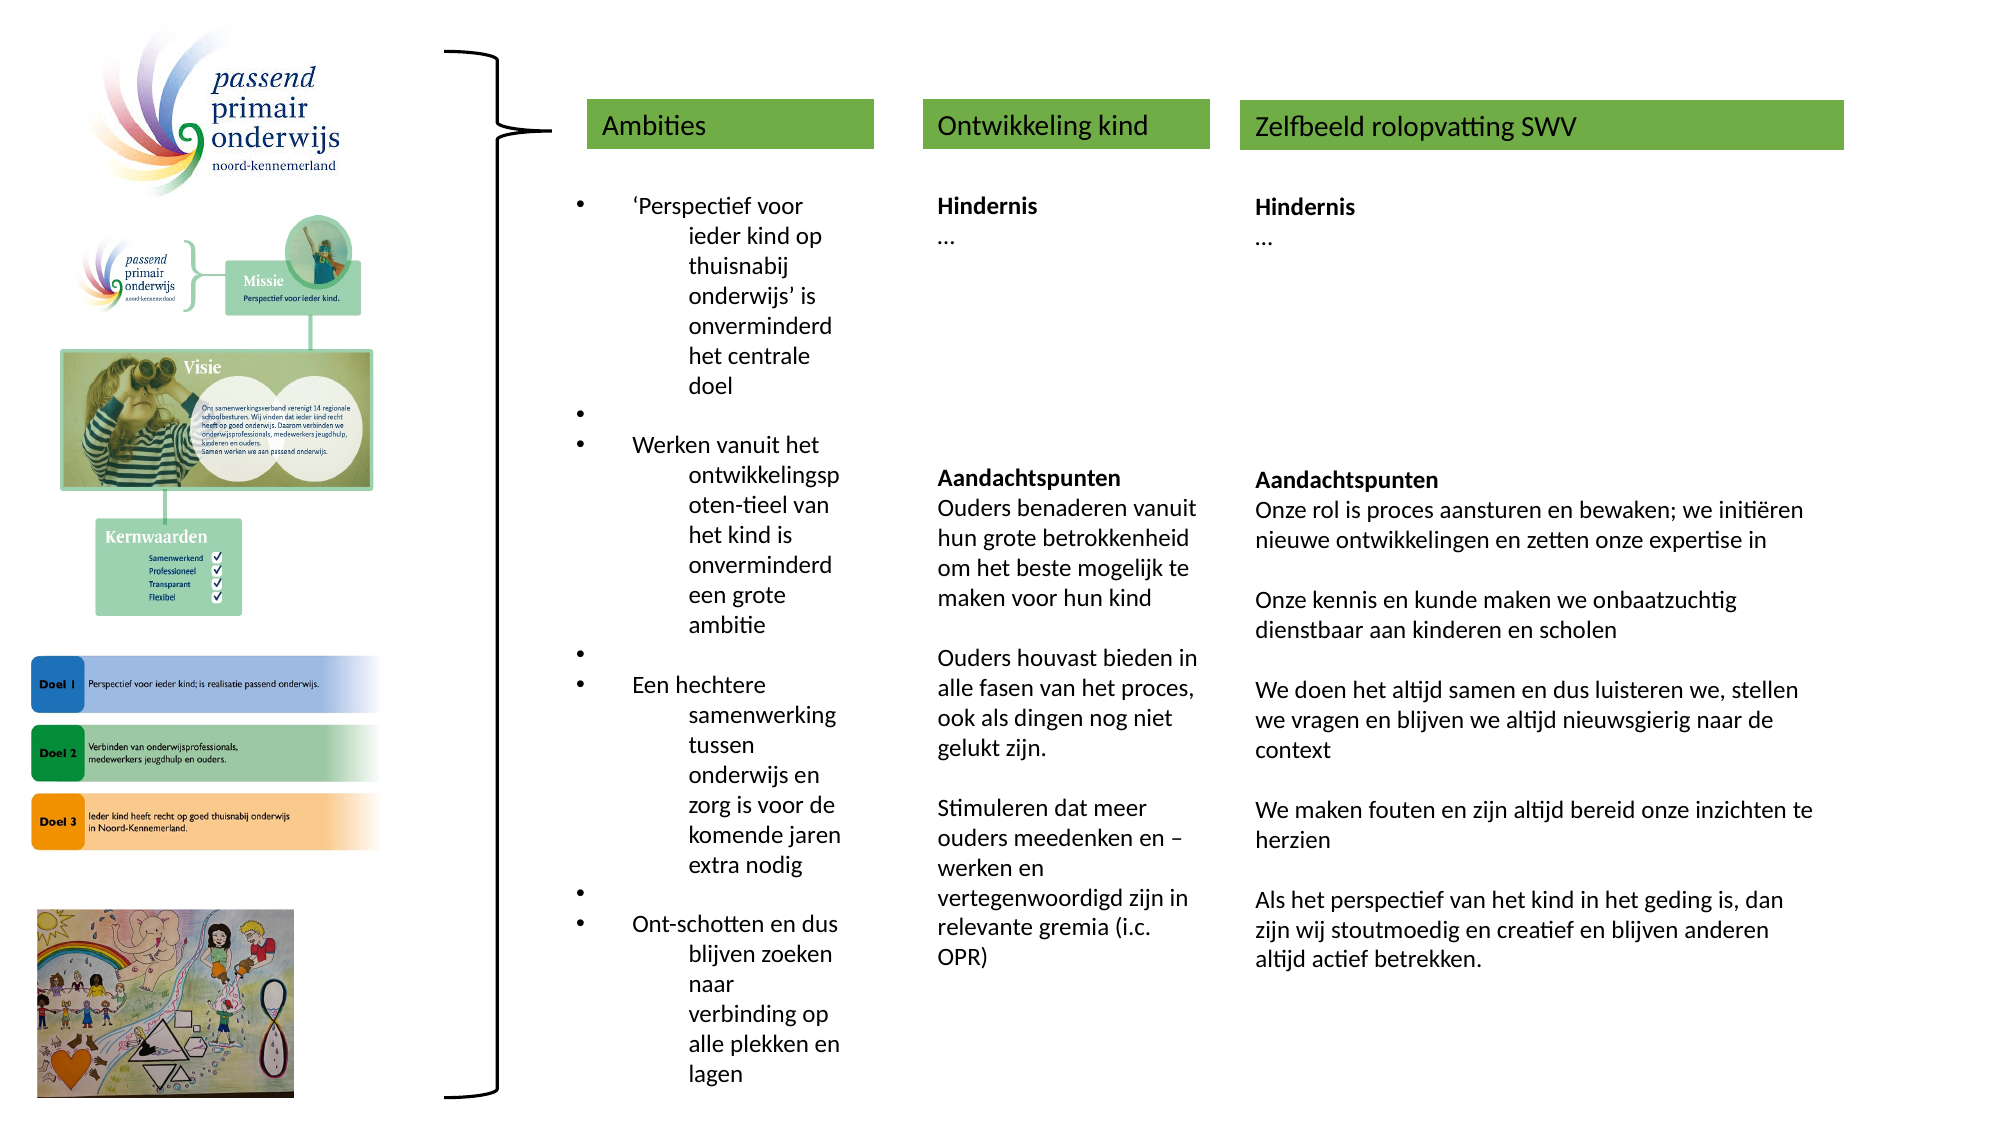

Ambities
Ontwikkeling kind
Zelfbeeld rolopvatting SWV
‘Perspectief voor ieder kind op thuisnabij onderwijs’ is onverminderd het centrale doel
Werken vanuit het ontwikkelingspoten-tieel van het kind is onverminderd een grote ambitie
Een hechtere samenwerking tussen onderwijs en zorg is voor de komende jaren extra nodig
Ont-schotten en dus blijven zoeken naar verbinding op alle plekken en lagen
Hindernis
…
Hindernis
…
April/juni
Aandachtspunten
Ouders benaderen vanuit hun grote betrokkenheid om het beste mogelijk te maken voor hun kind
Ouders houvast bieden in alle fasen van het proces, ook als dingen nog niet gelukt zijn.
Stimuleren dat meer ouders meedenken en –werken en vertegenwoordigd zijn in relevante gremia (i.c. OPR)
Aandachtspunten
Onze rol is proces aansturen en bewaken; we initiëren nieuwe ontwikkelingen en zetten onze expertise in
Onze kennis en kunde maken we onbaatzuchtig dienstbaar aan kinderen en scholen
We doen het altijd samen en dus luisteren we, stellen we vragen en blijven we altijd nieuwsgierig naar de context
We maken fouten en zijn altijd bereid onze inzichten te herzien
Als het perspectief van het kind in het geding is, dan zijn wij stoutmoedig en creatief en blijven anderen altijd actief betrekken.